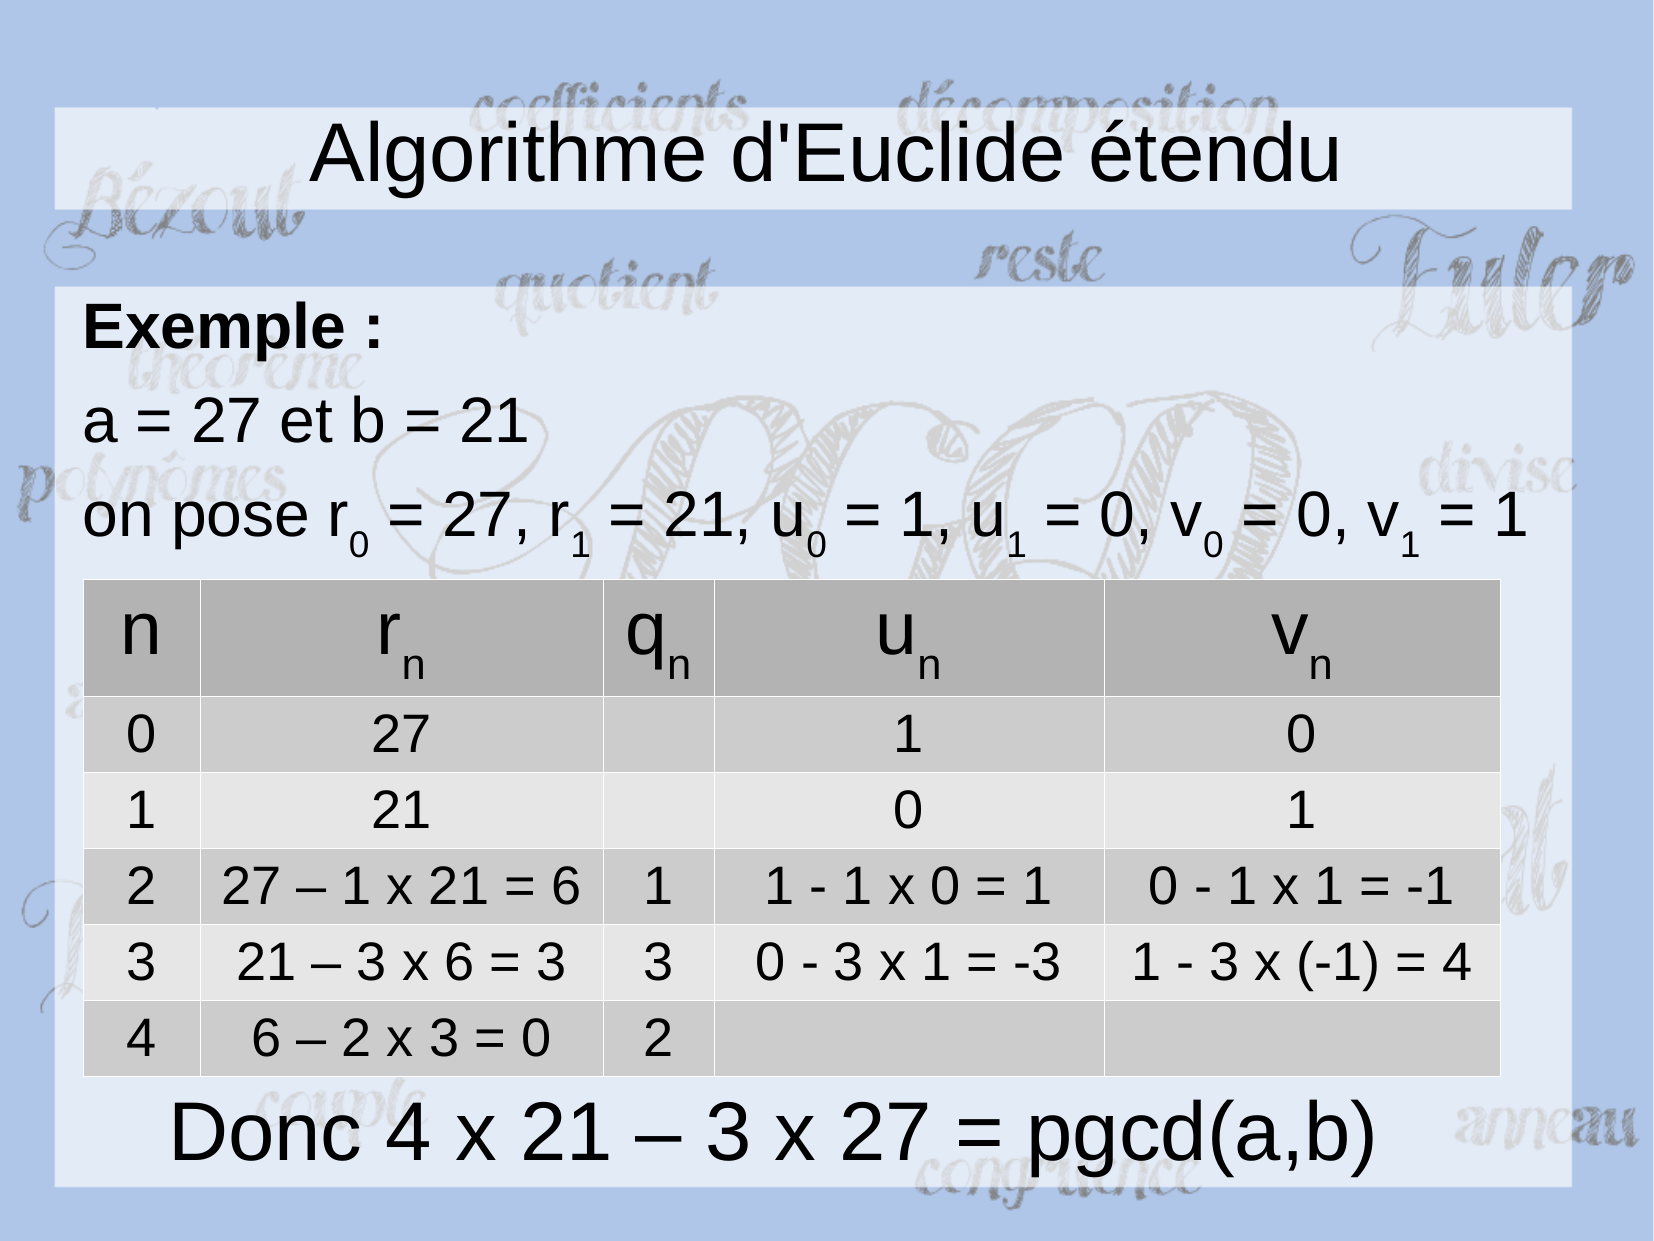

# Algorithme d'Euclide étendu
Exemple :
a = 27 et b = 21
on pose r0 = 27, r1 = 21, u0 = 1, u1 = 0, v0 = 0, v1 = 1
| n | rn | qn | un | vn |
| --- | --- | --- | --- | --- |
| 0 | 27 | | 1 | 0 |
| 1 | 21 | | 0 | 1 |
| 2 | 27 – 1 x 21 = 6 | 1 | 1 - 1 x 0 = 1 | 0 - 1 x 1 = -1 |
| 3 | 21 – 3 x 6 = 3 | 3 | 0 - 3 x 1 = -3 | 1 - 3 x (-1) = 4 |
| 4 | 6 – 2 x 3 = 0 | 2 | | |
Donc 4 x 21 – 3 x 27 = pgcd(a,b)